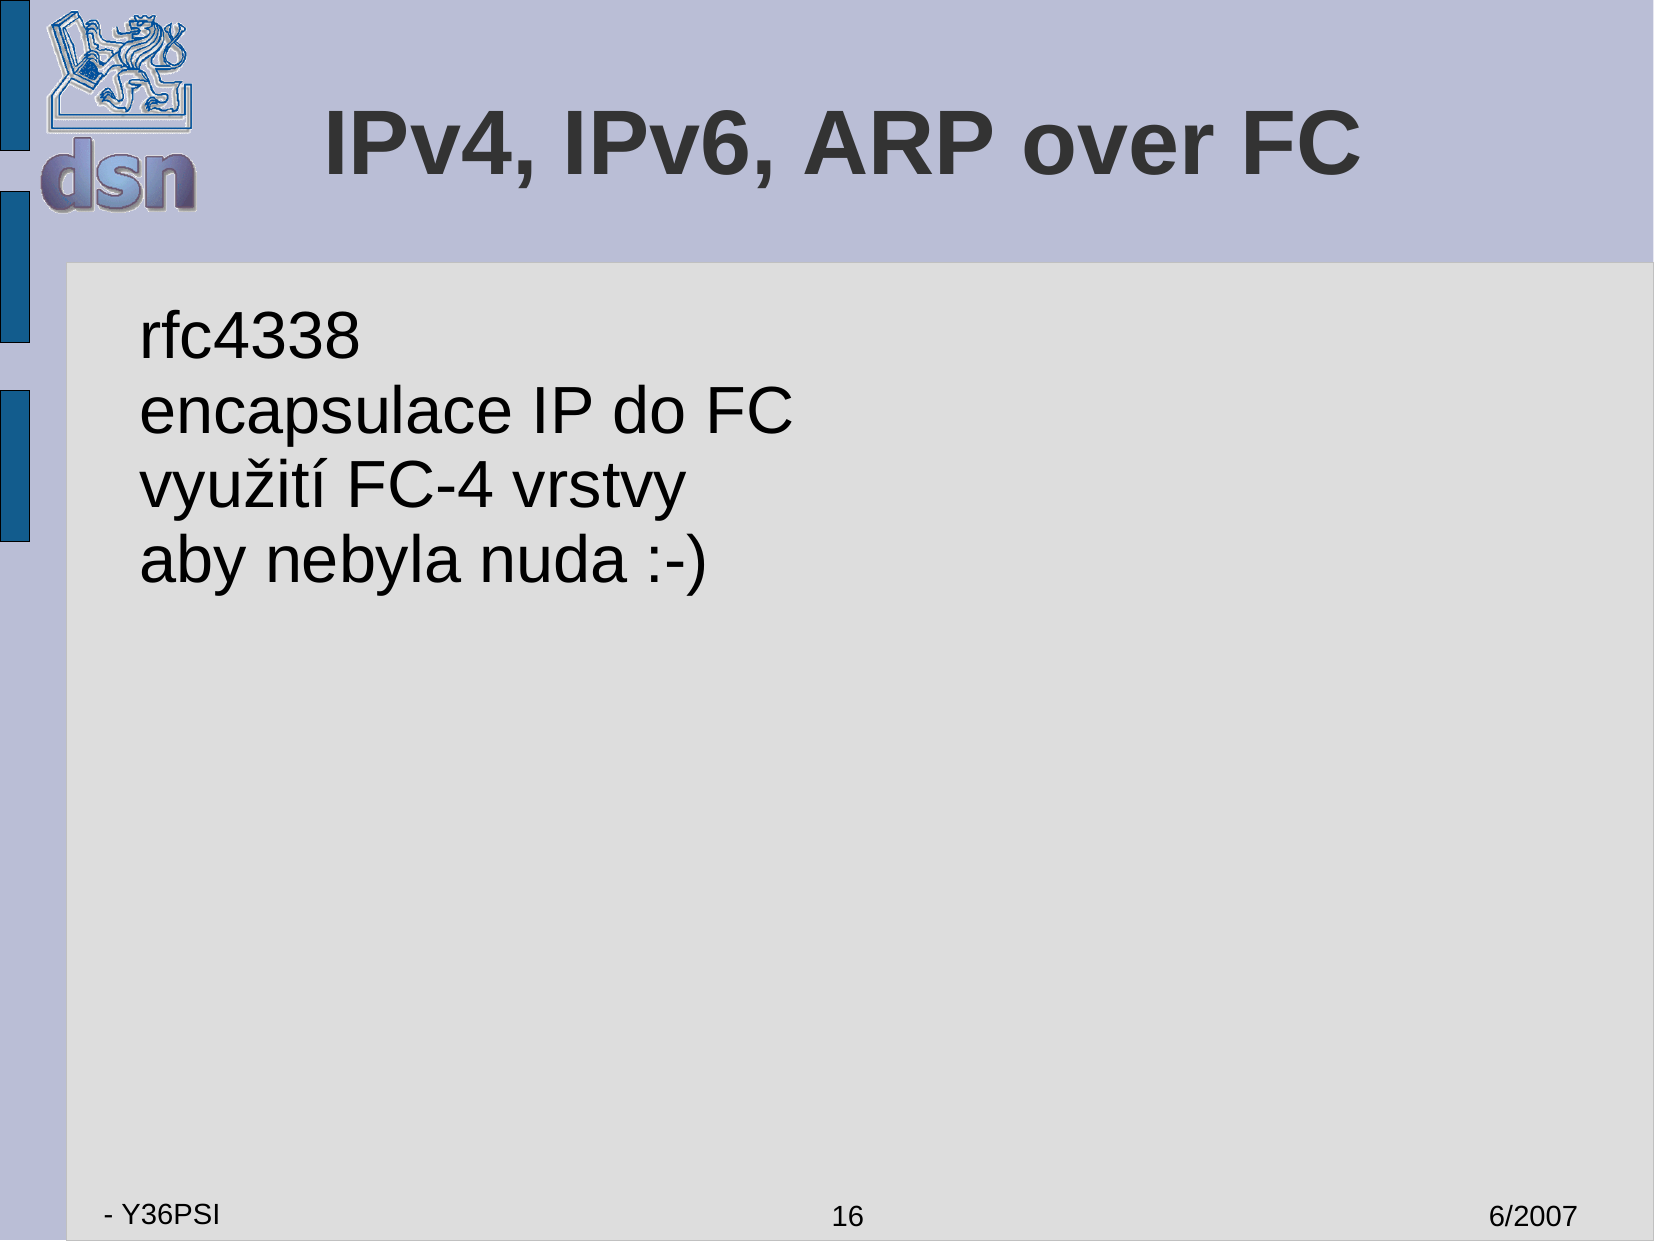

# IPv4, IPv6, ARP over FC
rfc4338
encapsulace IP do FC
využití FC-4 vrstvy
aby nebyla nuda :-)